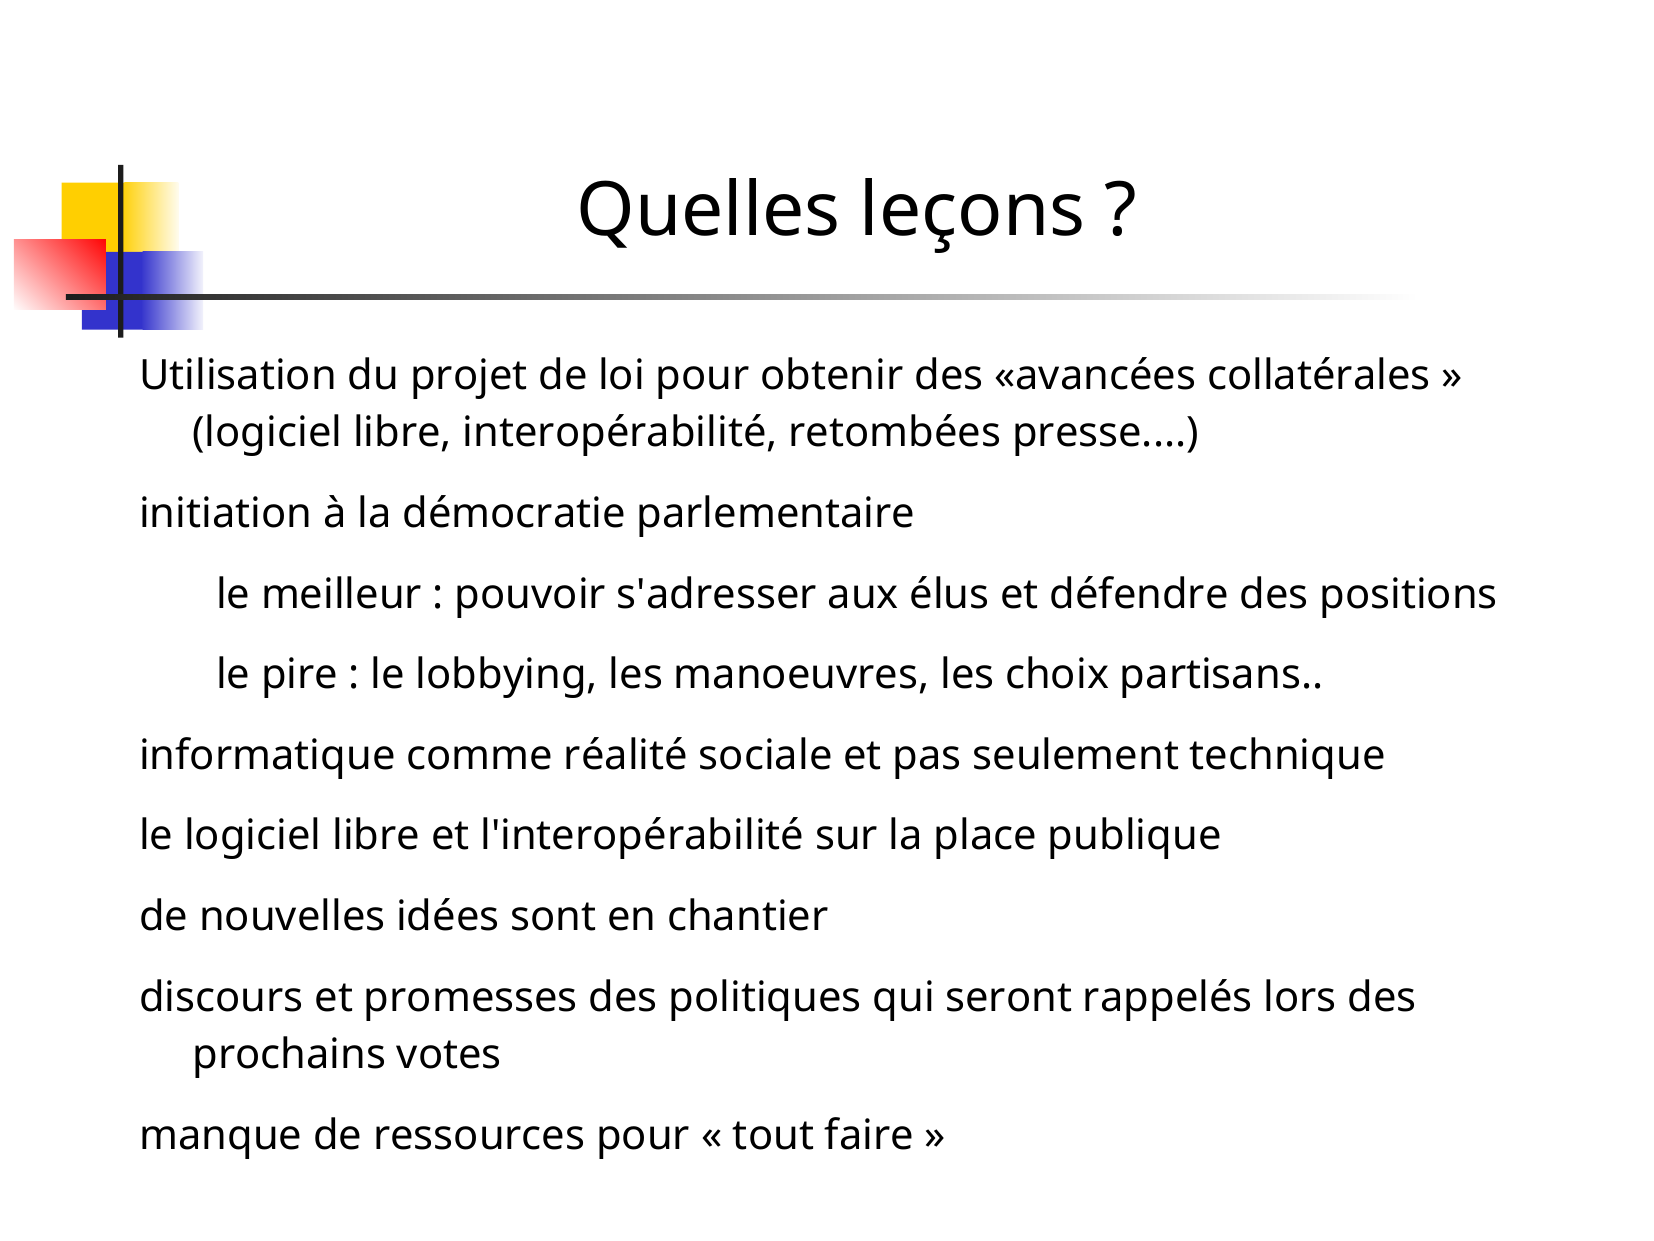

# Quelles leçons ?
Utilisation du projet de loi pour obtenir des «avancées collatérales » (logiciel libre, interopérabilité, retombées presse....)
initiation à la démocratie parlementaire
le meilleur : pouvoir s'adresser aux élus et défendre des positions
le pire : le lobbying, les manoeuvres, les choix partisans..
informatique comme réalité sociale et pas seulement technique
le logiciel libre et l'interopérabilité sur la place publique
de nouvelles idées sont en chantier
discours et promesses des politiques qui seront rappelés lors des prochains votes
manque de ressources pour « tout faire »